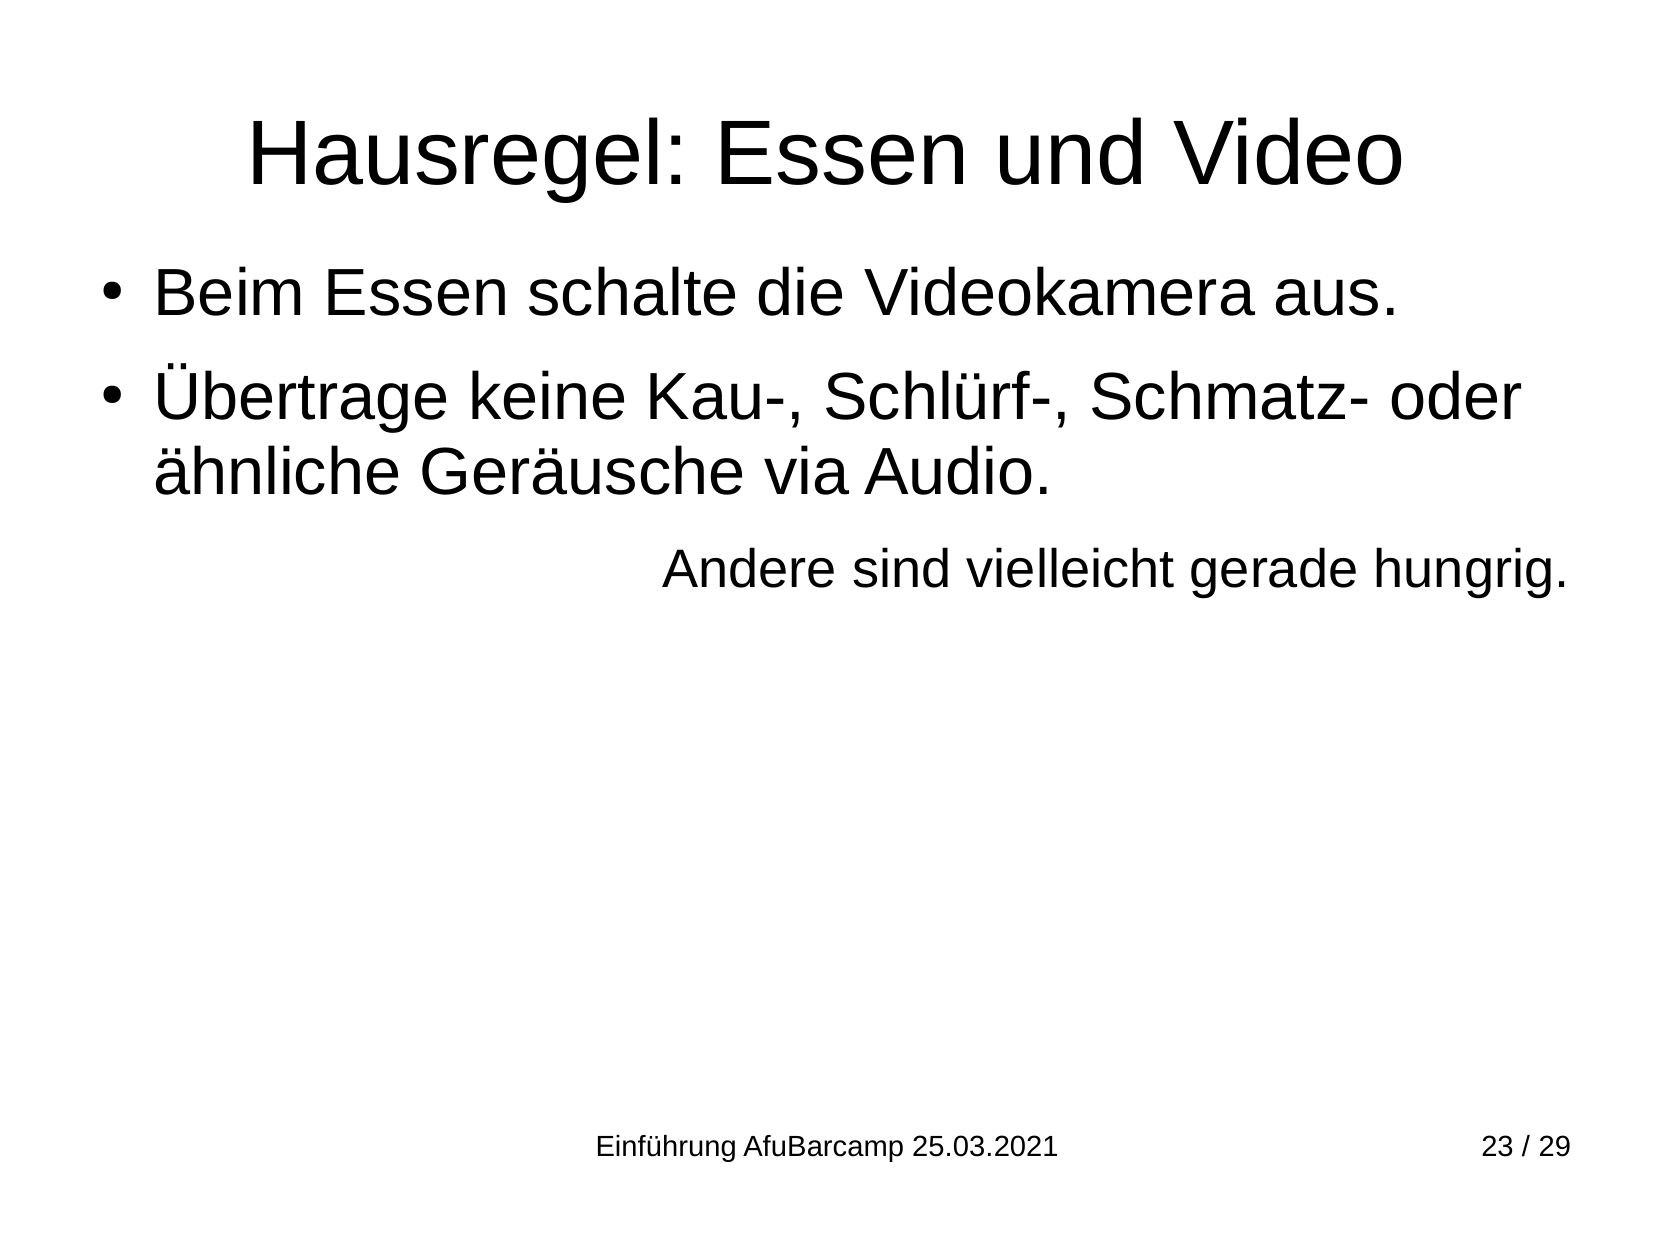

# Hausregel: Essen und Video
Beim Essen schalte die Videokamera aus.
Übertrage keine Kau-, Schlürf-, Schmatz- oder ähnliche Geräusche via Audio.
Andere sind vielleicht gerade hungrig.